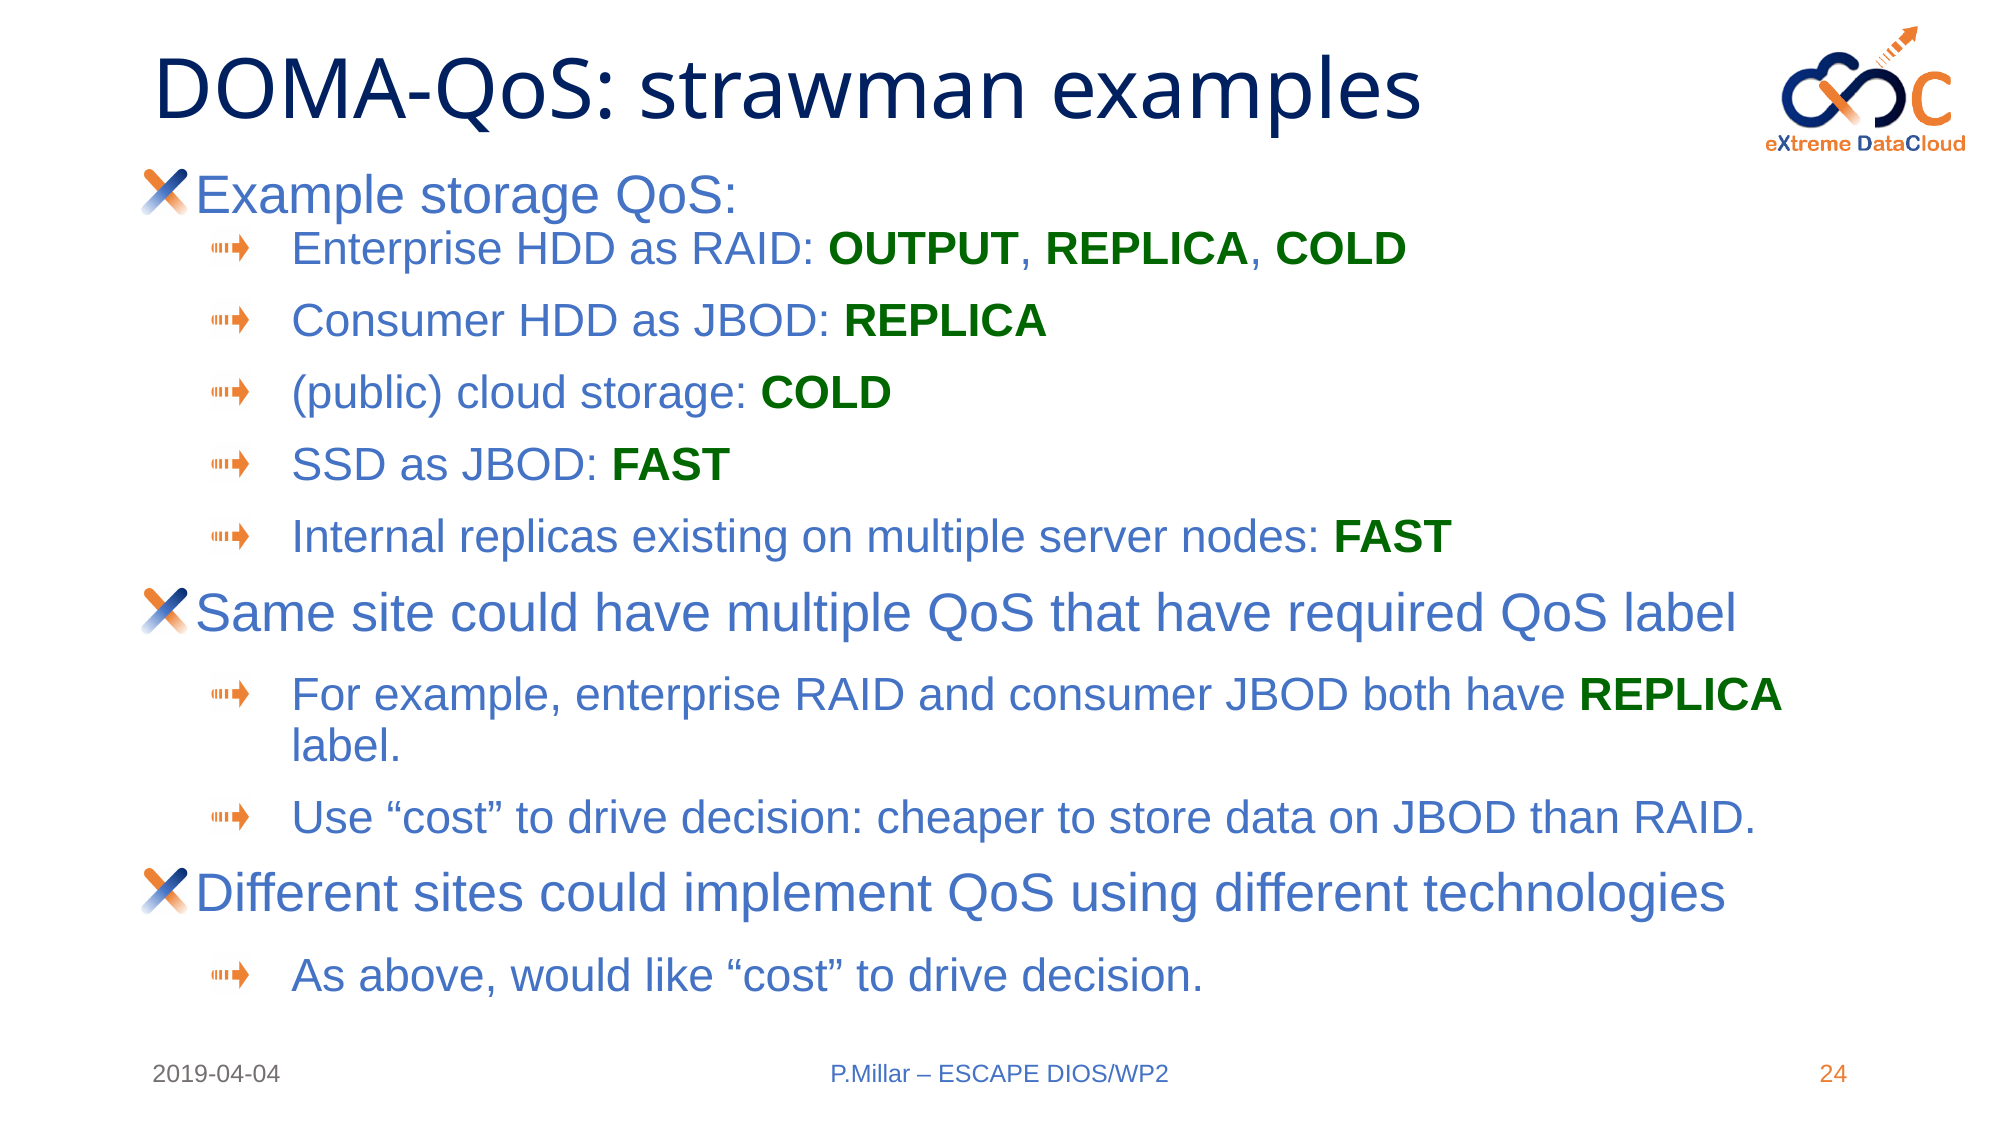

# DOMA-QoS: strawman examples
Example storage QoS:
Enterprise HDD as RAID: OUTPUT, REPLICA, COLD
Consumer HDD as JBOD: REPLICA
(public) cloud storage: COLD
SSD as JBOD: FAST
Internal replicas existing on multiple server nodes: FAST
Same site could have multiple QoS that have required QoS label
For example, enterprise RAID and consumer JBOD both have REPLICA label.
Use “cost” to drive decision: cheaper to store data on JBOD than RAID.
Different sites could implement QoS using different technologies
As above, would like “cost” to drive decision.
2019-04-04
P.Millar – ESCAPE DIOS/WP2